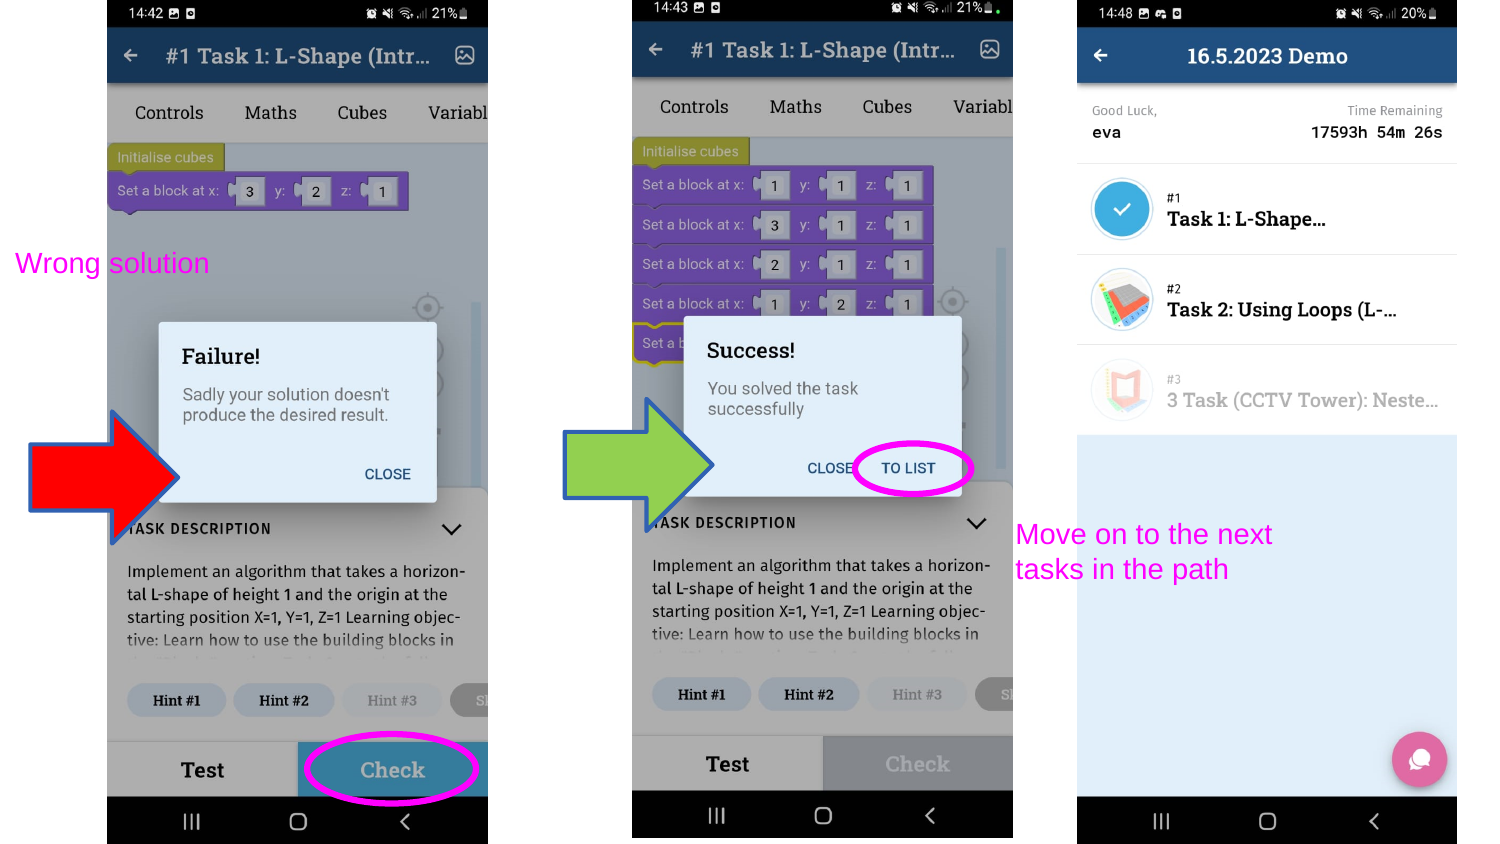

Wrong solution
Move on to the next tasks in the path